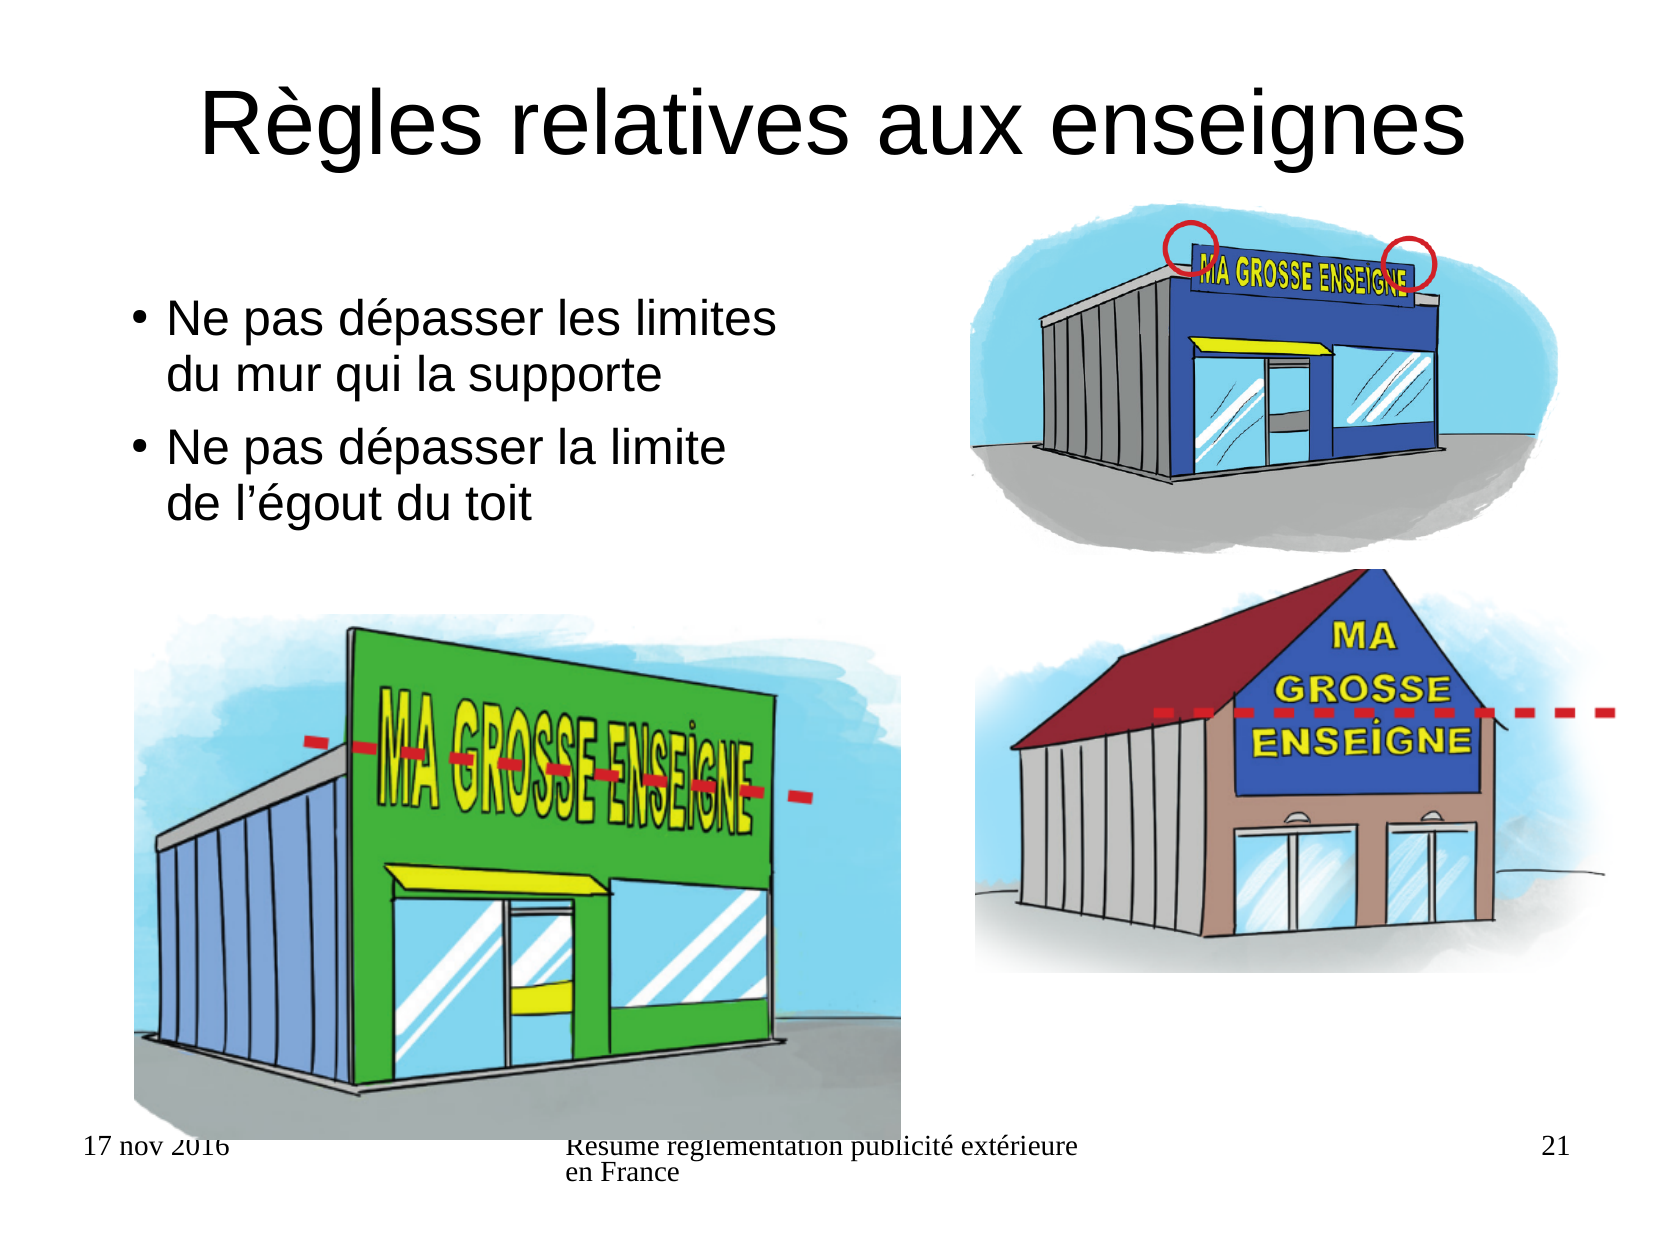

# Règles relatives aux enseignes
Ne pas dépasser les limites du mur qui la supporte
Ne pas dépasser la limite de l’égout du toit
17 nov 2016
Résumé réglementation publicité extérieure en France
21